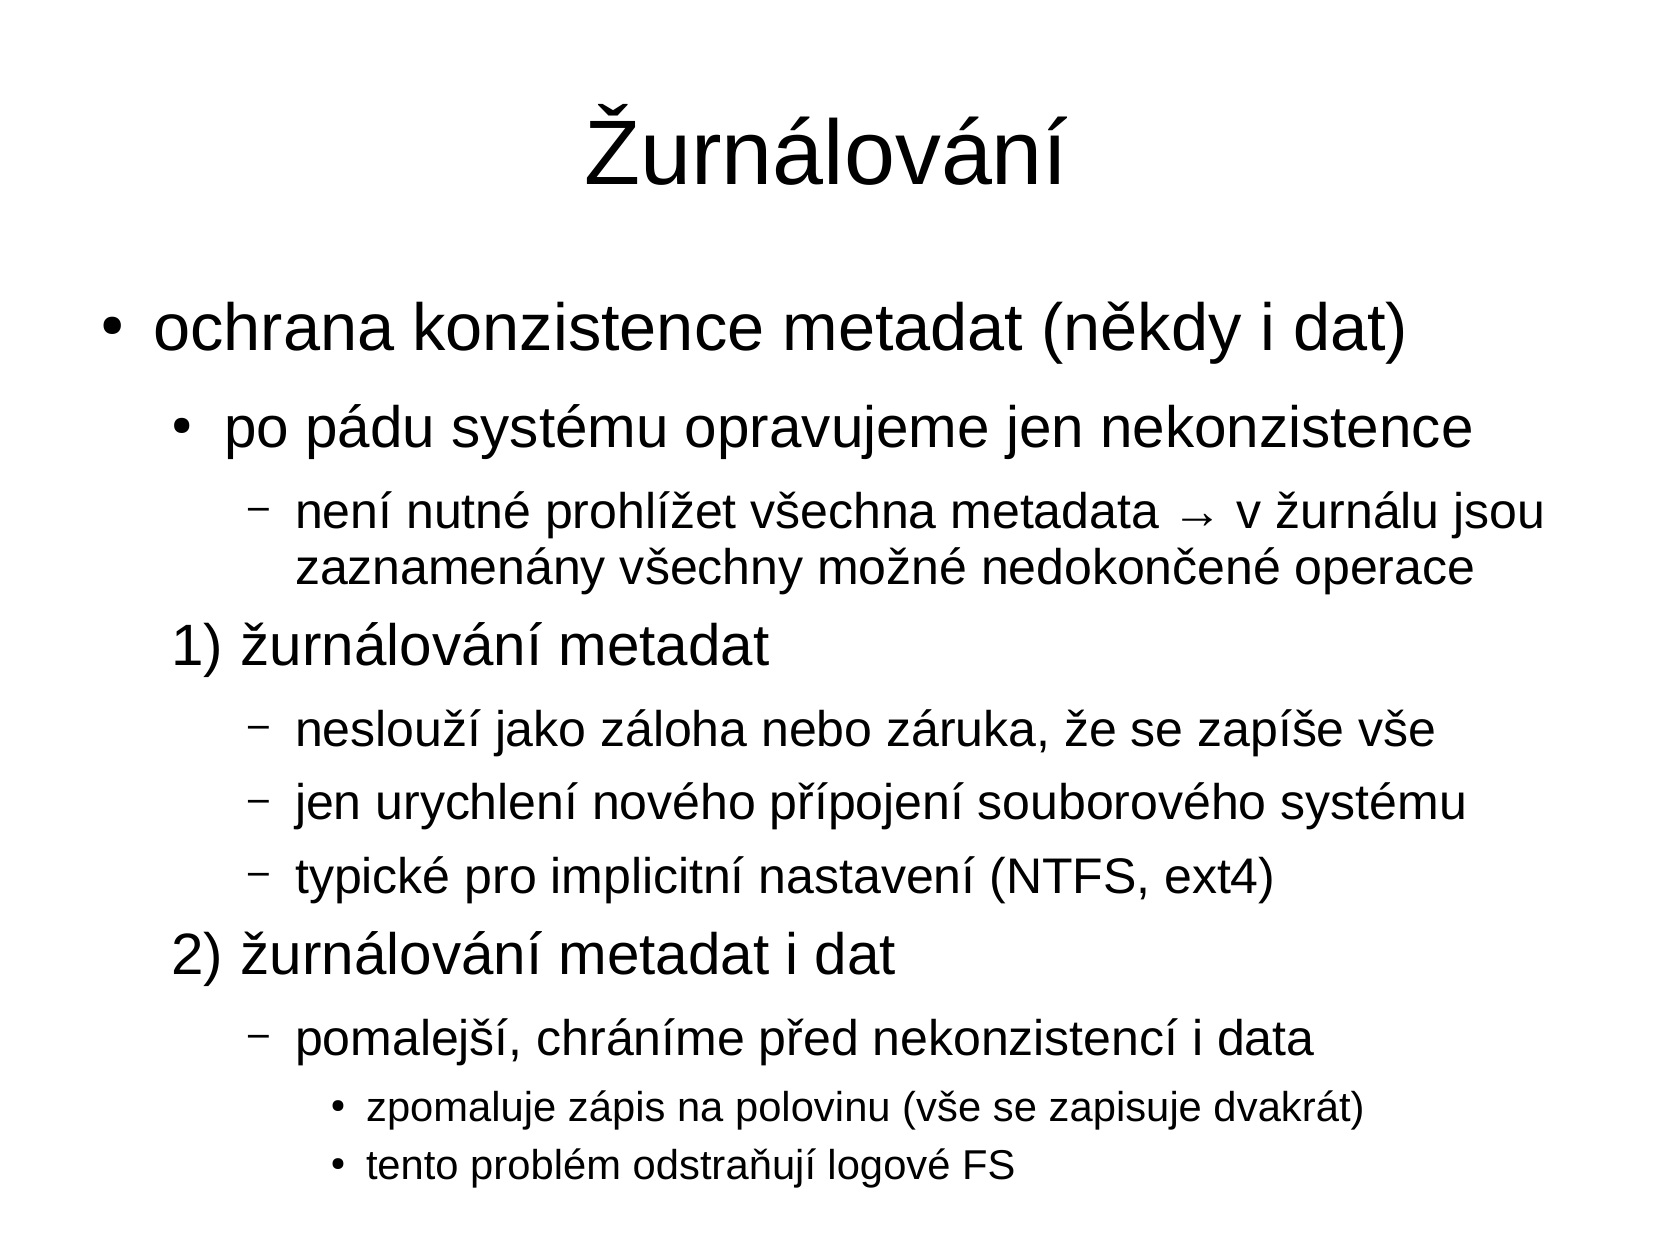

# Žurnálování
ochrana konzistence metadat (někdy i dat)
po pádu systému opravujeme jen nekonzistence
není nutné prohlížet všechna metadata → v žurnálu jsou zaznamenány všechny možné nedokončené operace
 žurnálování metadat
neslouží jako záloha nebo záruka, že se zapíše vše
jen urychlení nového přípojení souborového systému
typické pro implicitní nastavení (NTFS, ext4)
 žurnálování metadat i dat
pomalejší, chráníme před nekonzistencí i data
zpomaluje zápis na polovinu (vše se zapisuje dvakrát)
tento problém odstraňují logové FS